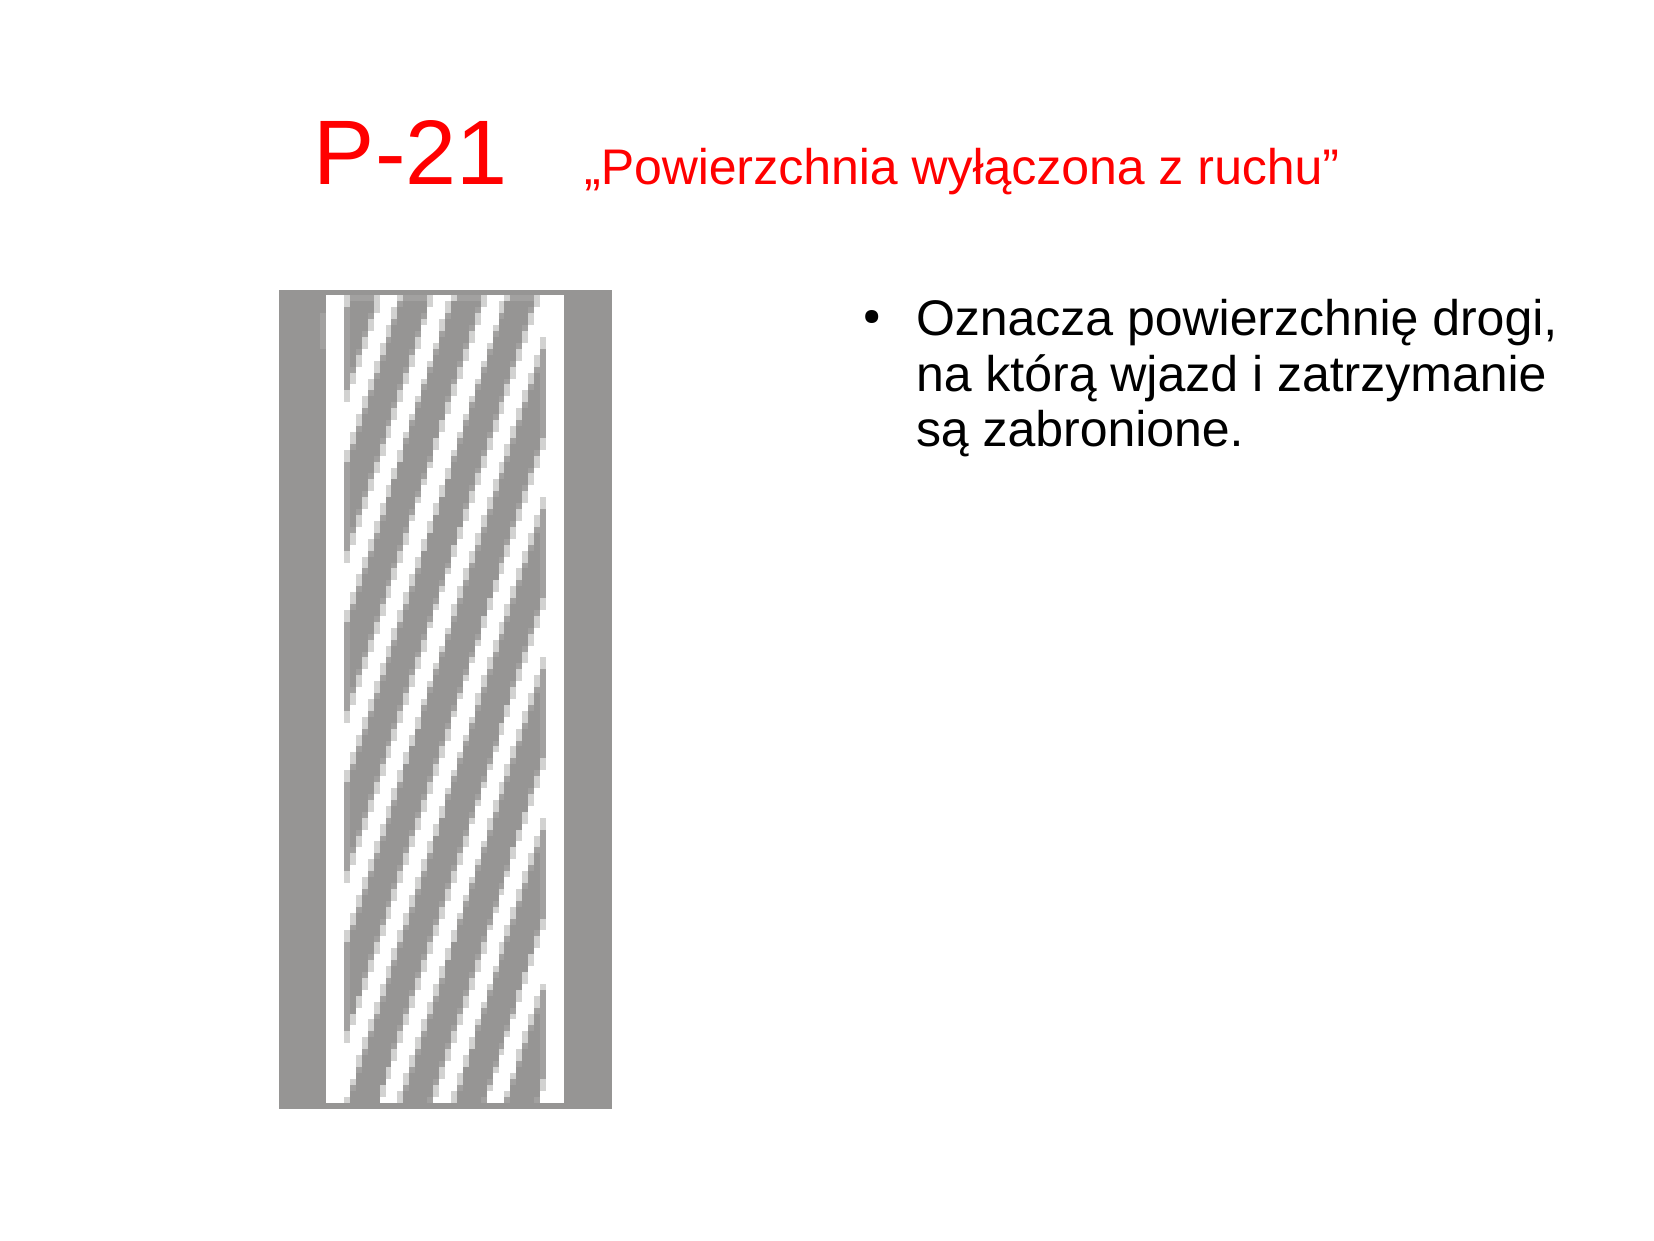

# P-21 „Powierzchnia wyłączona z ruchu”
Oznacza powierzchnię drogi, na którą wjazd i zatrzymanie są zabronione.